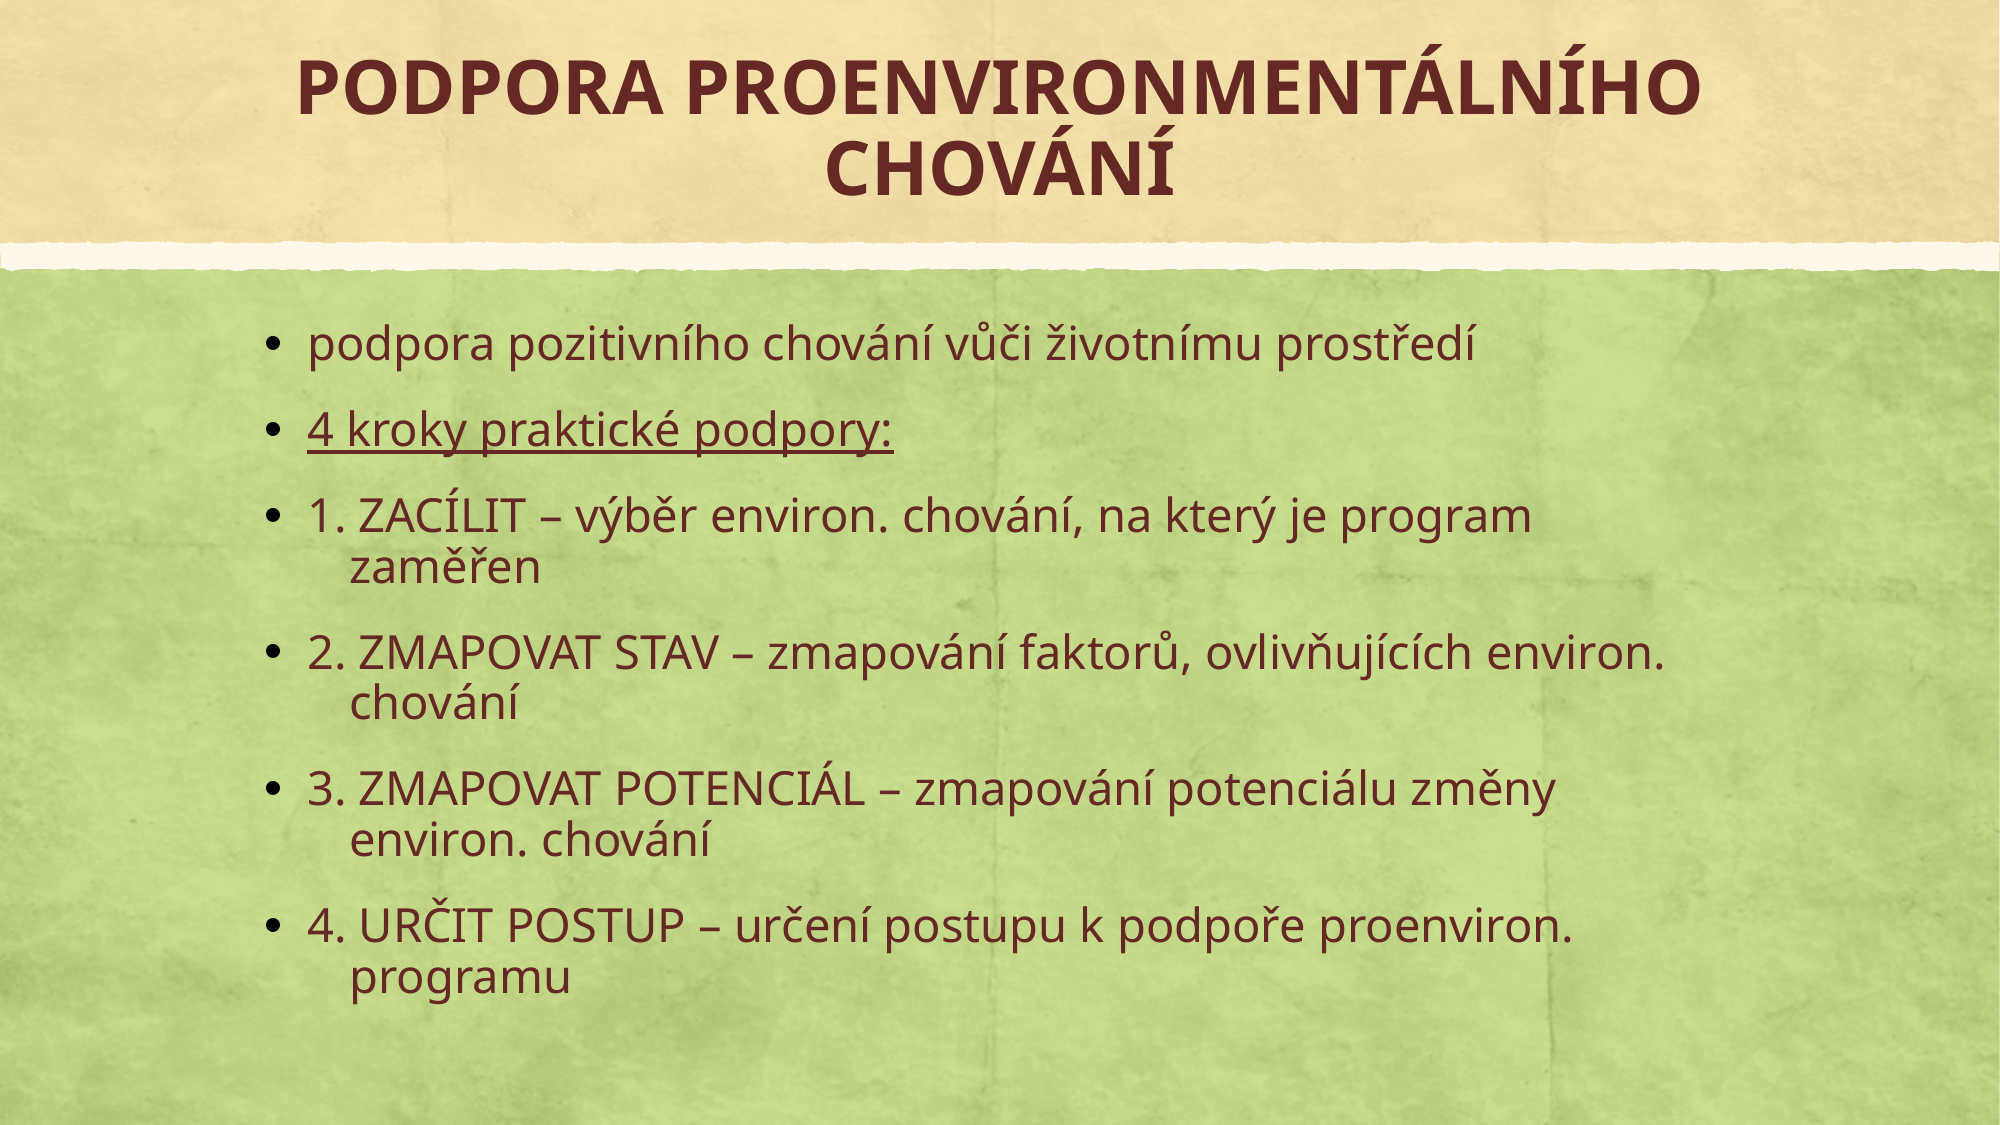

# PODPORA PROENVIRONMENTÁLNÍHO CHOVÁNÍ
podpora pozitivního chování vůči životnímu prostředí
4 kroky praktické podpory:
1. ZACÍLIT – výběr environ. chování, na který je program zaměřen
2. ZMAPOVAT STAV – zmapování faktorů, ovlivňujících environ. chování
3. ZMAPOVAT POTENCIÁL – zmapování potenciálu změny environ. chování
4. URČIT POSTUP – určení postupu k podpoře proenviron. programu